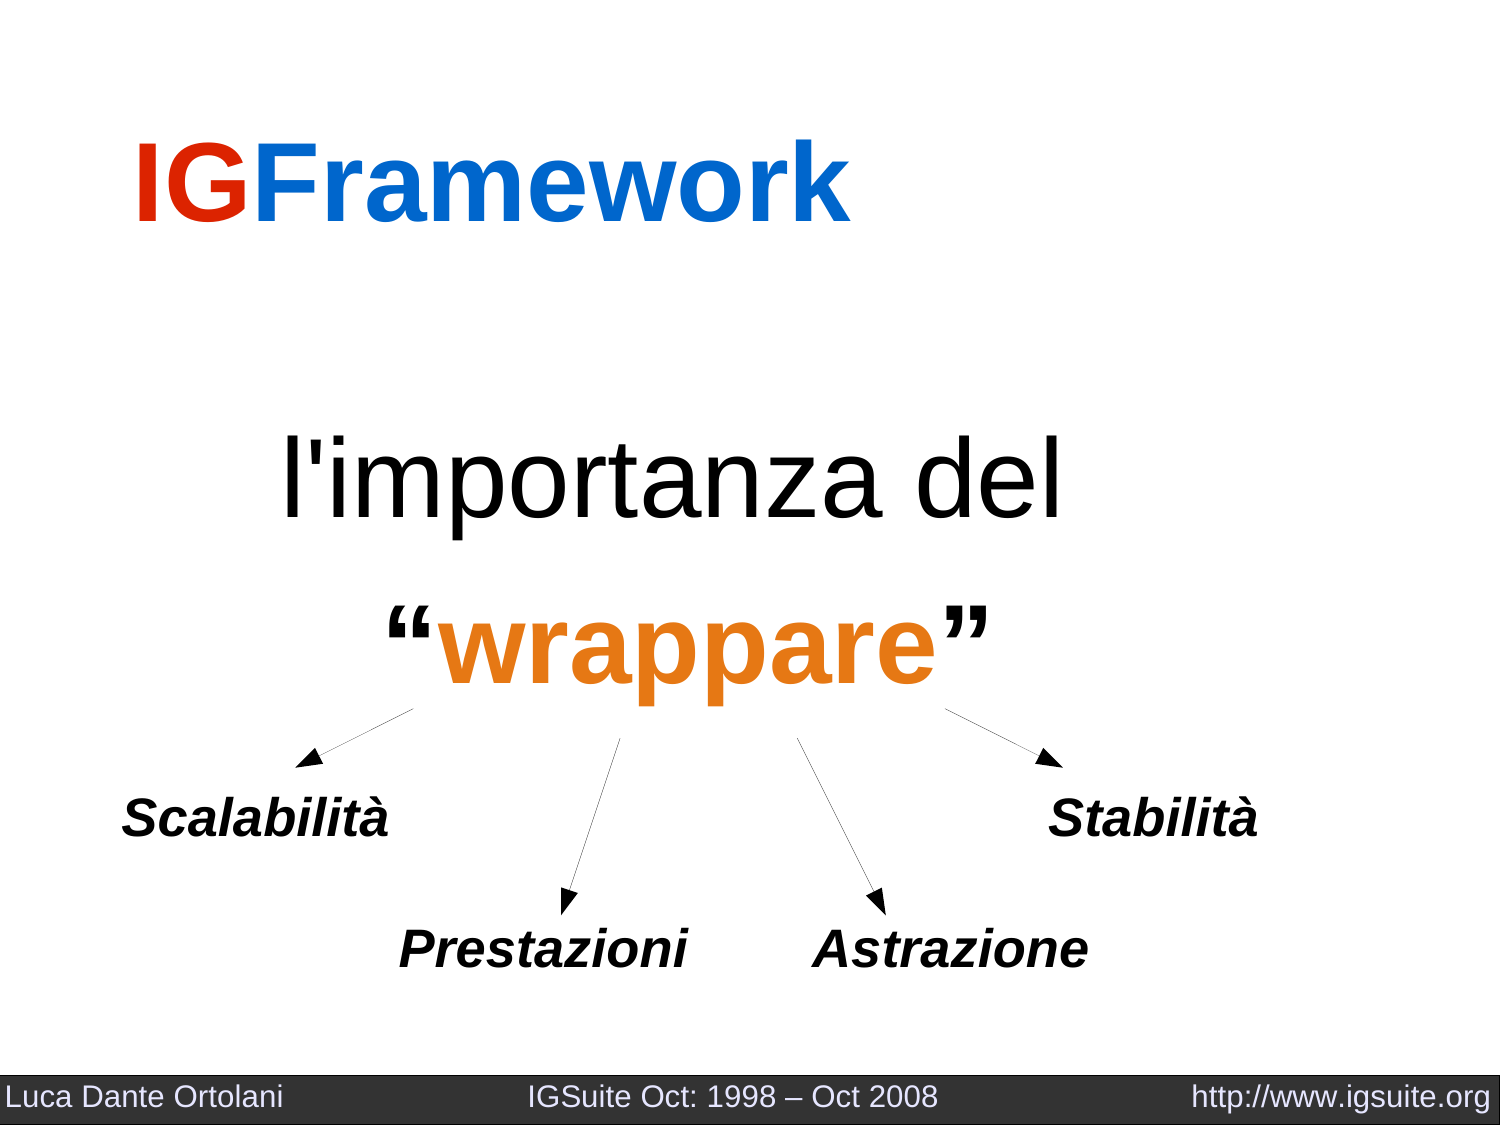

IGFramework
l'importanza del
“wrappare”
Scalabilità
Stabilità
Prestazioni
Astrazione
Luca Dante Ortolani IGSuite Oct: 1998 – Oct 2008 http://www.igsuite.org